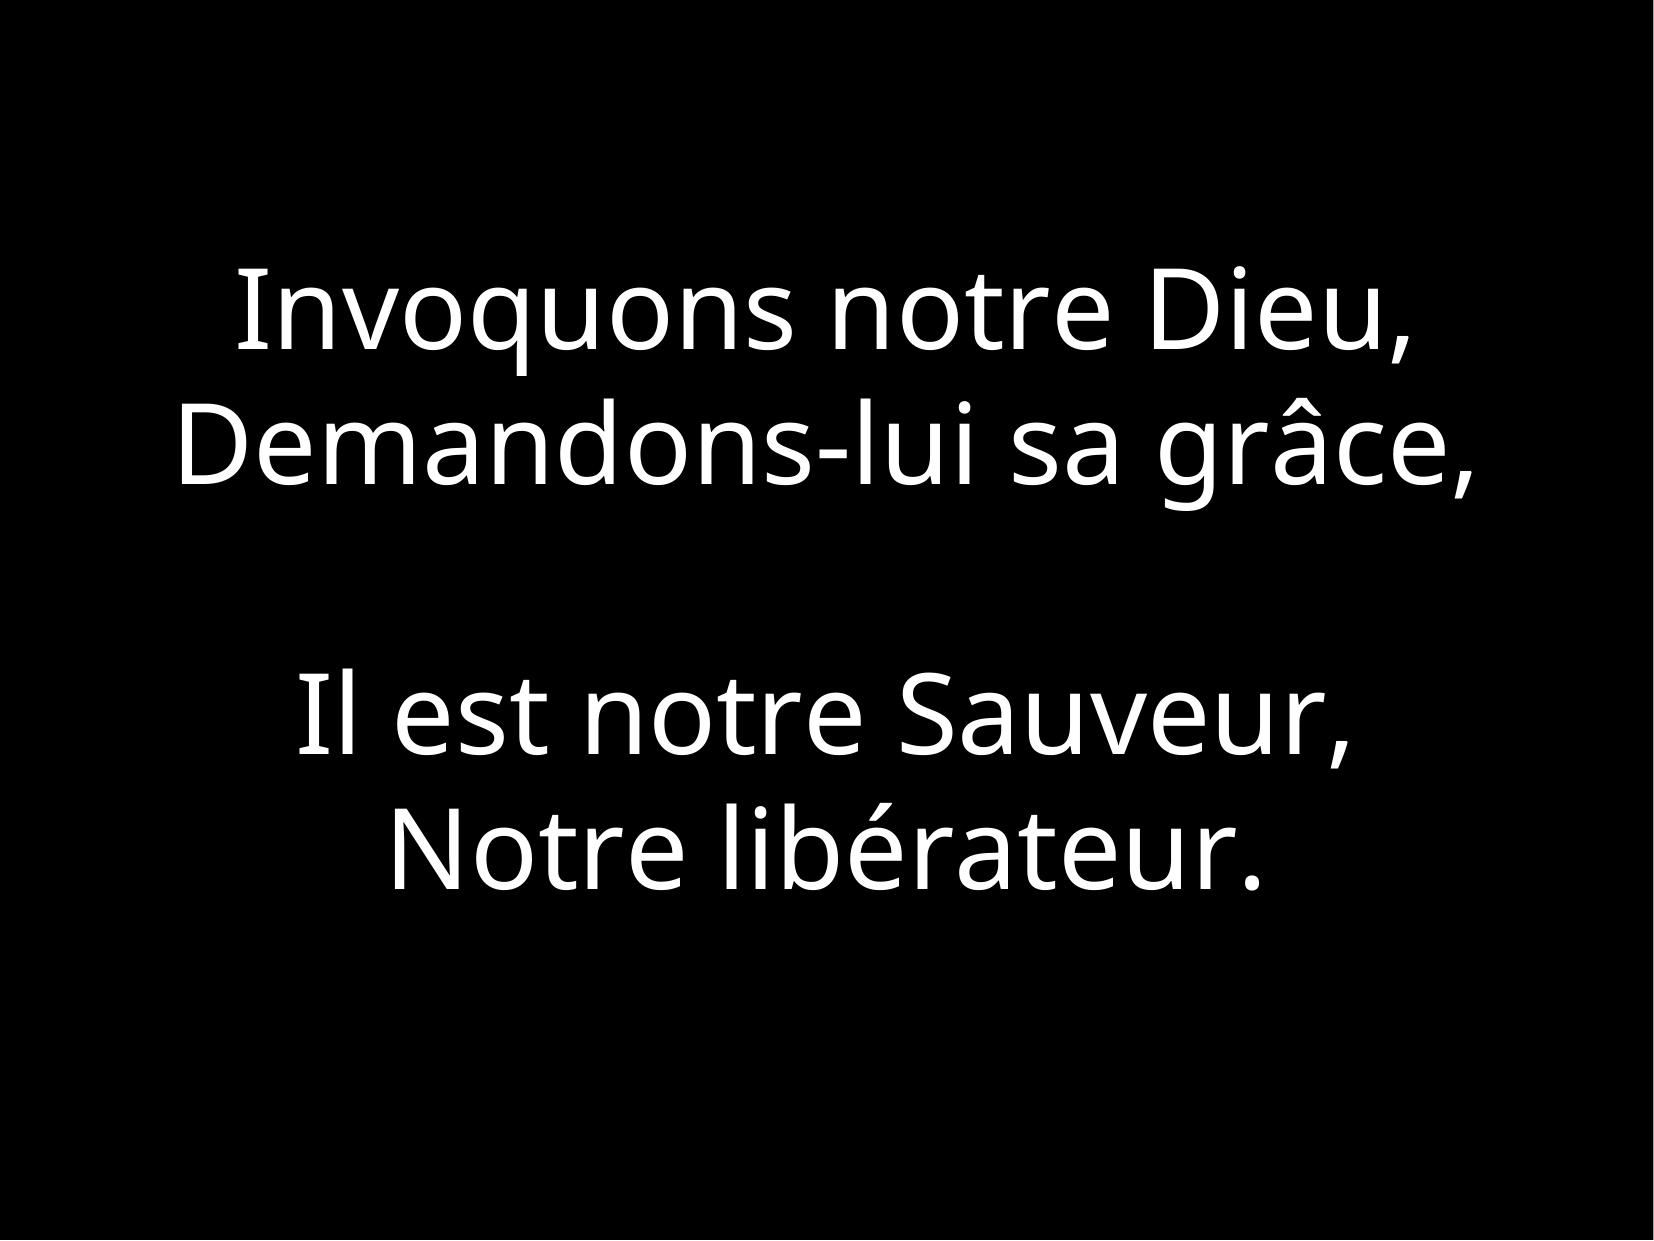

# Invoquons notre Dieu, Demandons-lui sa grâce, Il est notre Sauveur, Notre libérateur.